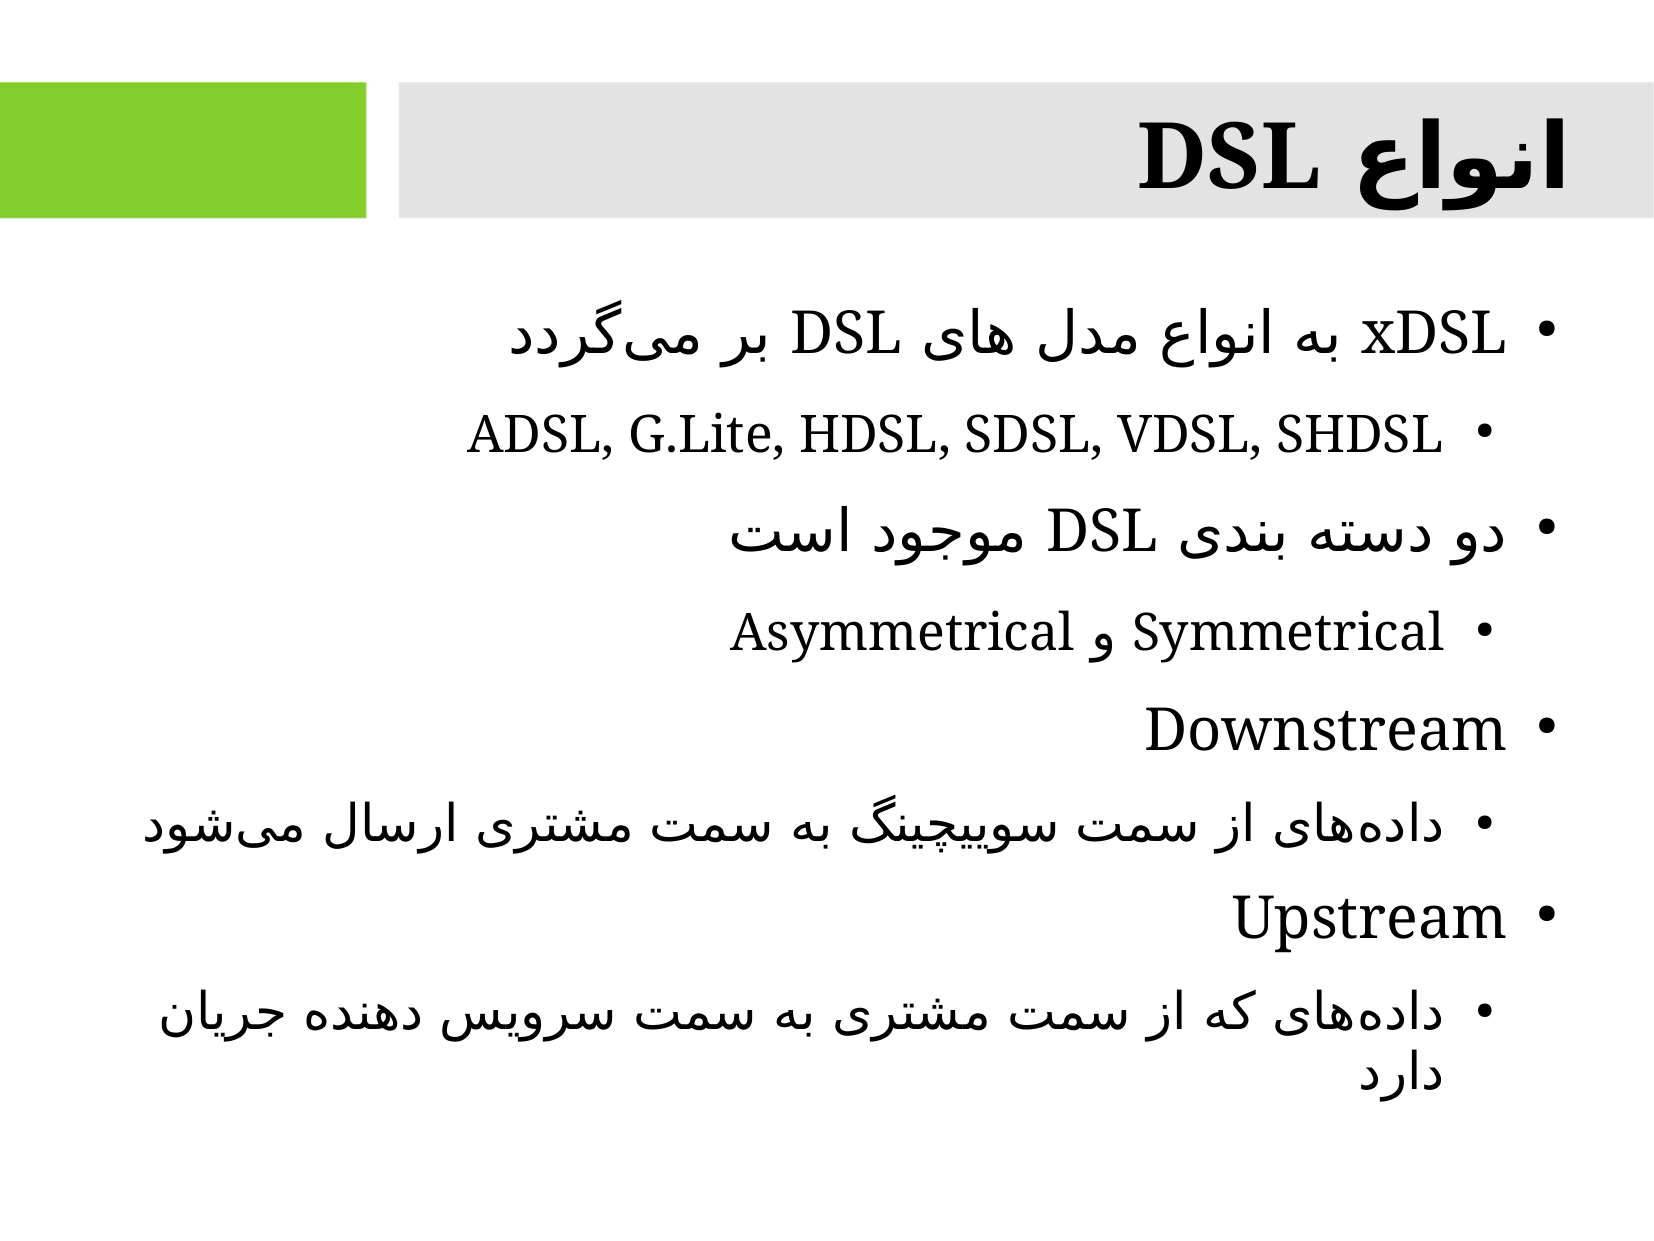

# انواع DSL
xDSL به انواع مدل های DSL بر می‌گردد
ADSL, G.Lite, HDSL, SDSL, VDSL, SHDSL
دو دسته بندی DSL موجود است
Symmetrical و Asymmetrical
Downstream
داده‌های از سمت سوییچینگ به سمت مشتری ارسال می‌شود
Upstream
داده‌های که از سمت مشتری به سمت سرویس دهنده جریان دارد